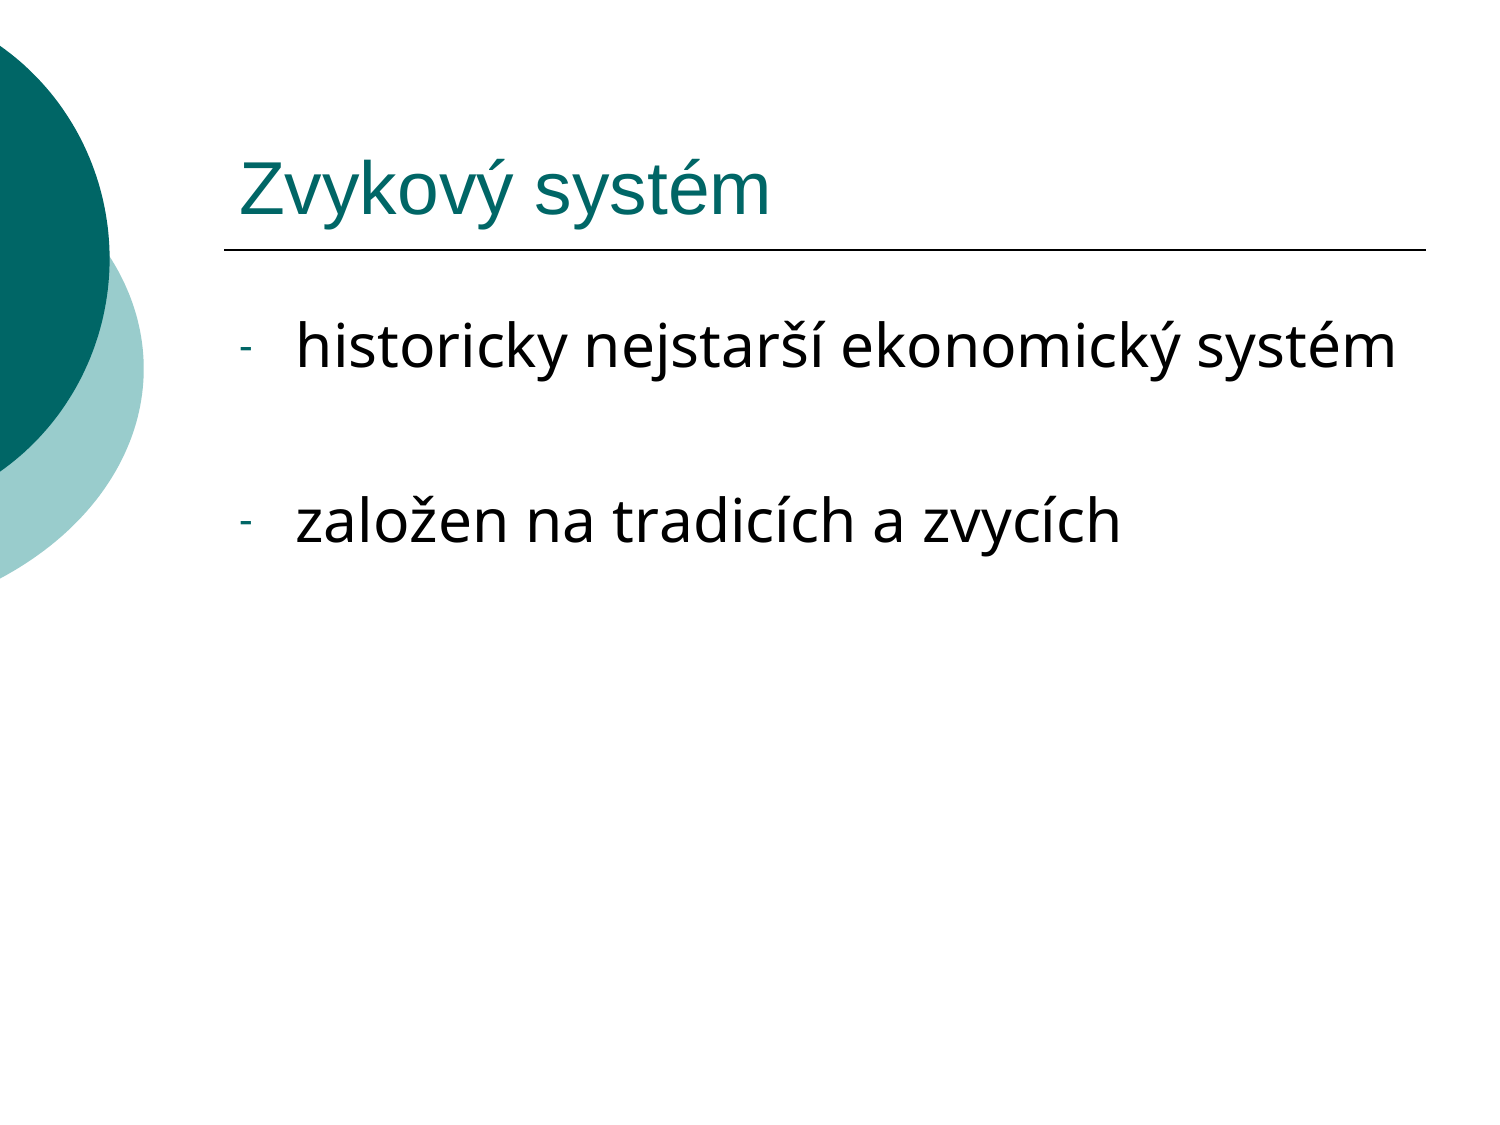

# Zvykový systém
historicky nejstarší ekonomický systém
založen na tradicích a zvycích